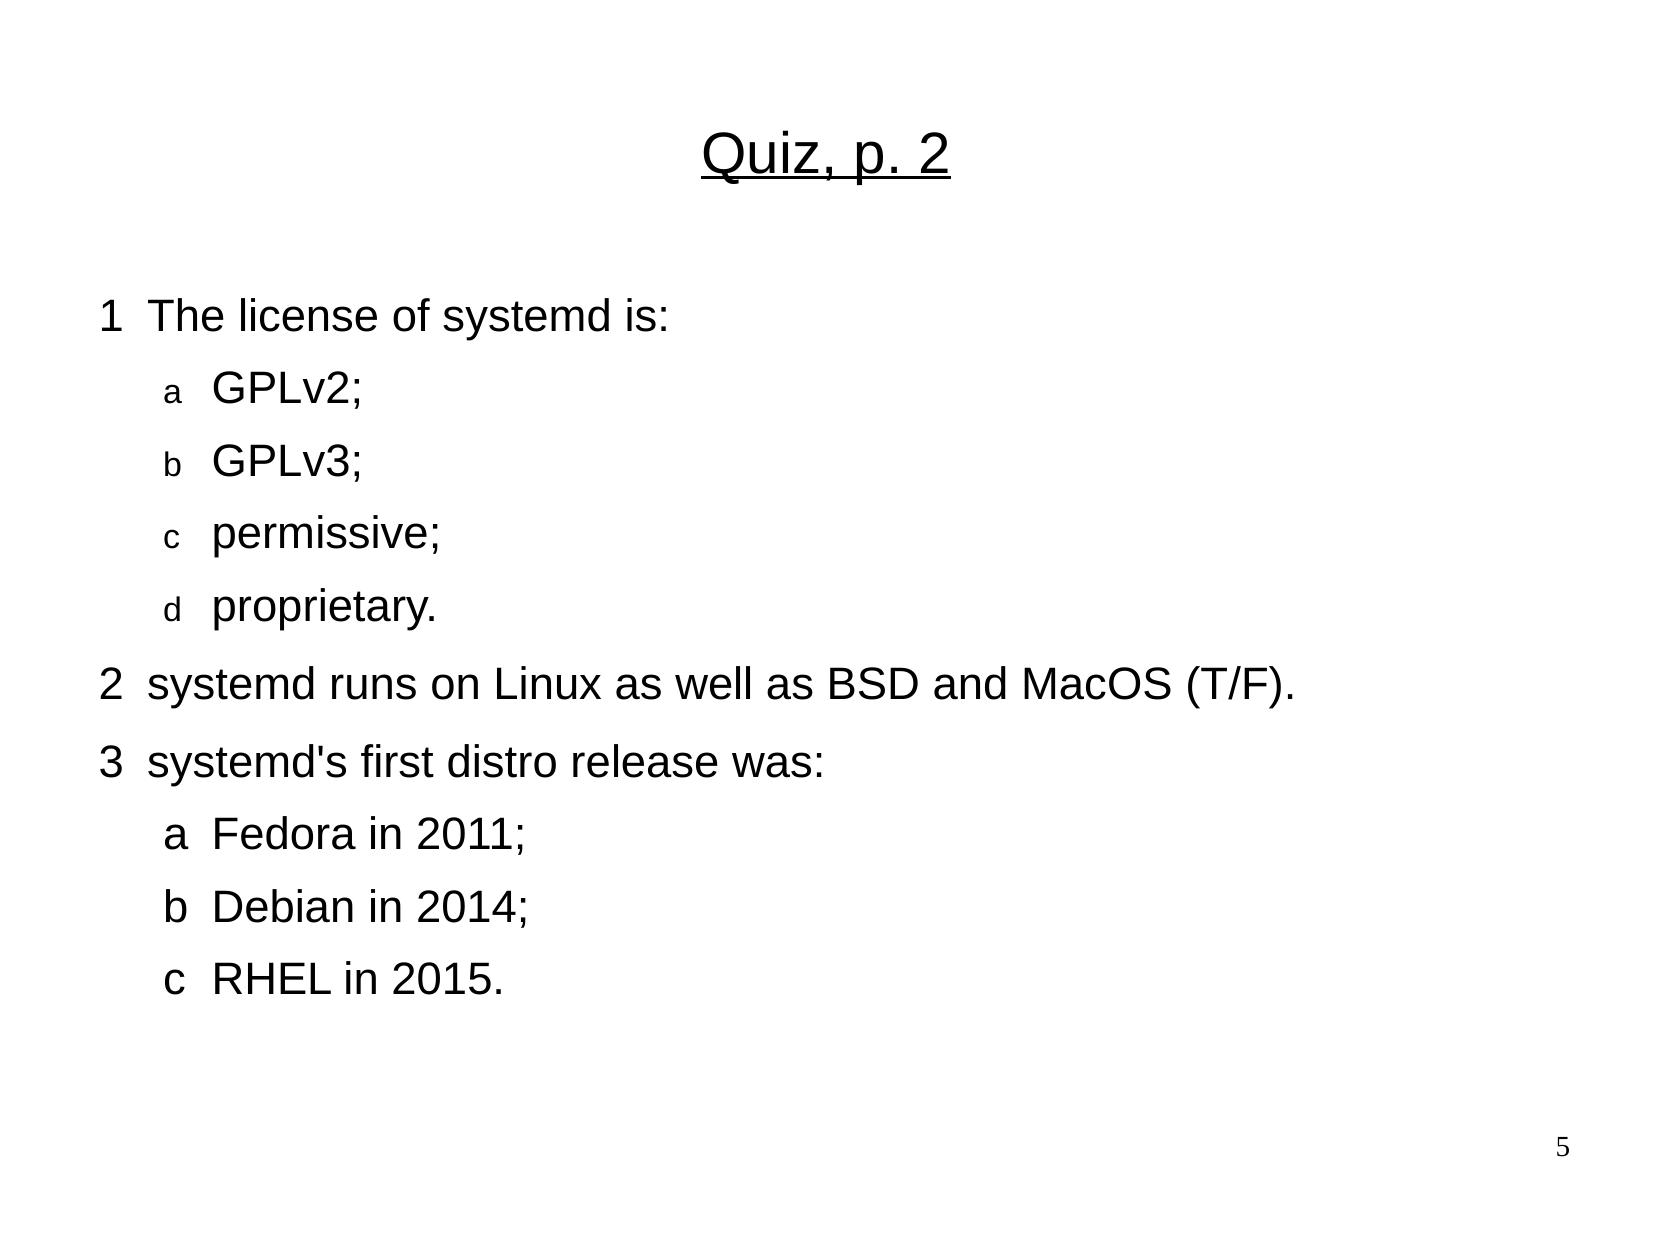

# Quiz, p. 2
The license of systemd is:
GPLv2;
GPLv3;
permissive;
proprietary.
systemd runs on Linux as well as BSD and MacOS (T/F).
systemd's first distro release was:
Fedora in 2011;
Debian in 2014;
RHEL in 2015.
5